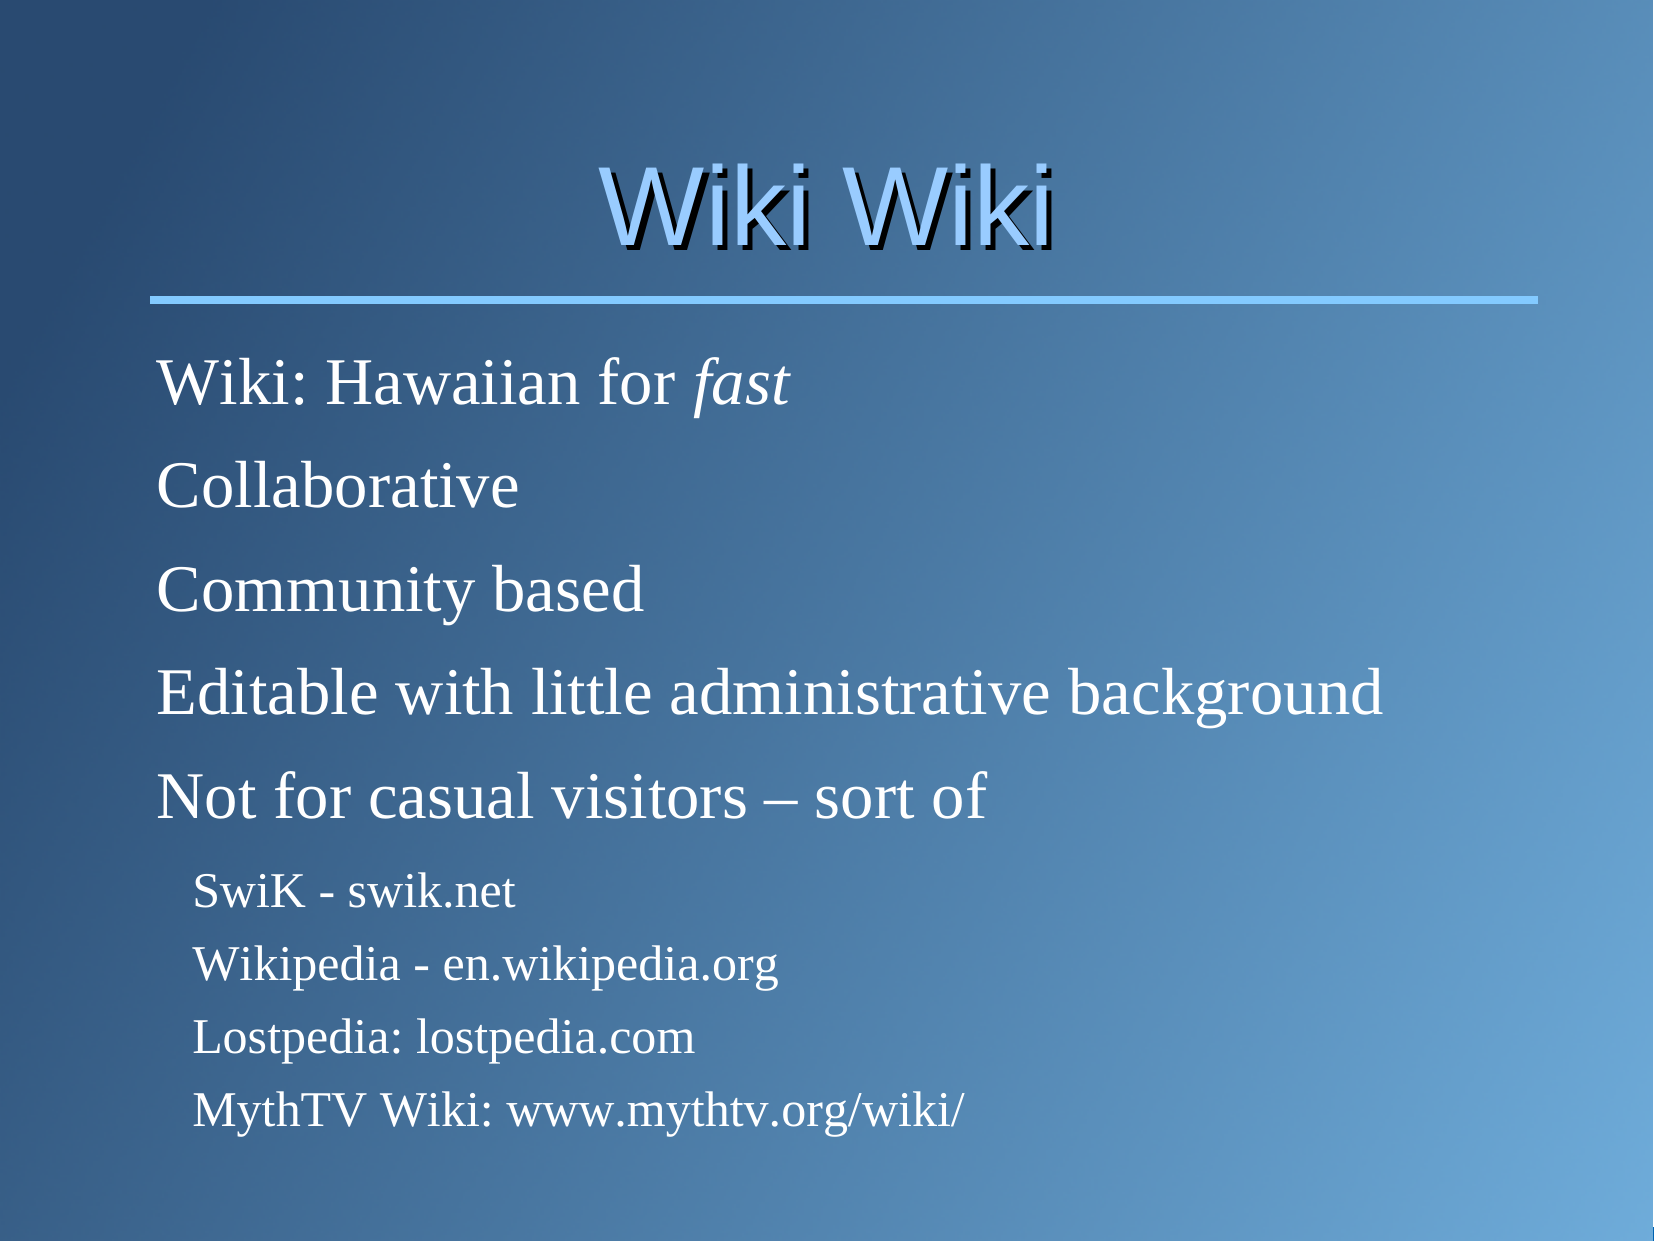

# Wiki Wiki
Wiki: Hawaiian for fast
Collaborative
Community based
Editable with little administrative background
Not for casual visitors – sort of
SwiK - swik.net
Wikipedia - en.wikipedia.org
Lostpedia: lostpedia.com
MythTV Wiki: www.mythtv.org/wiki/